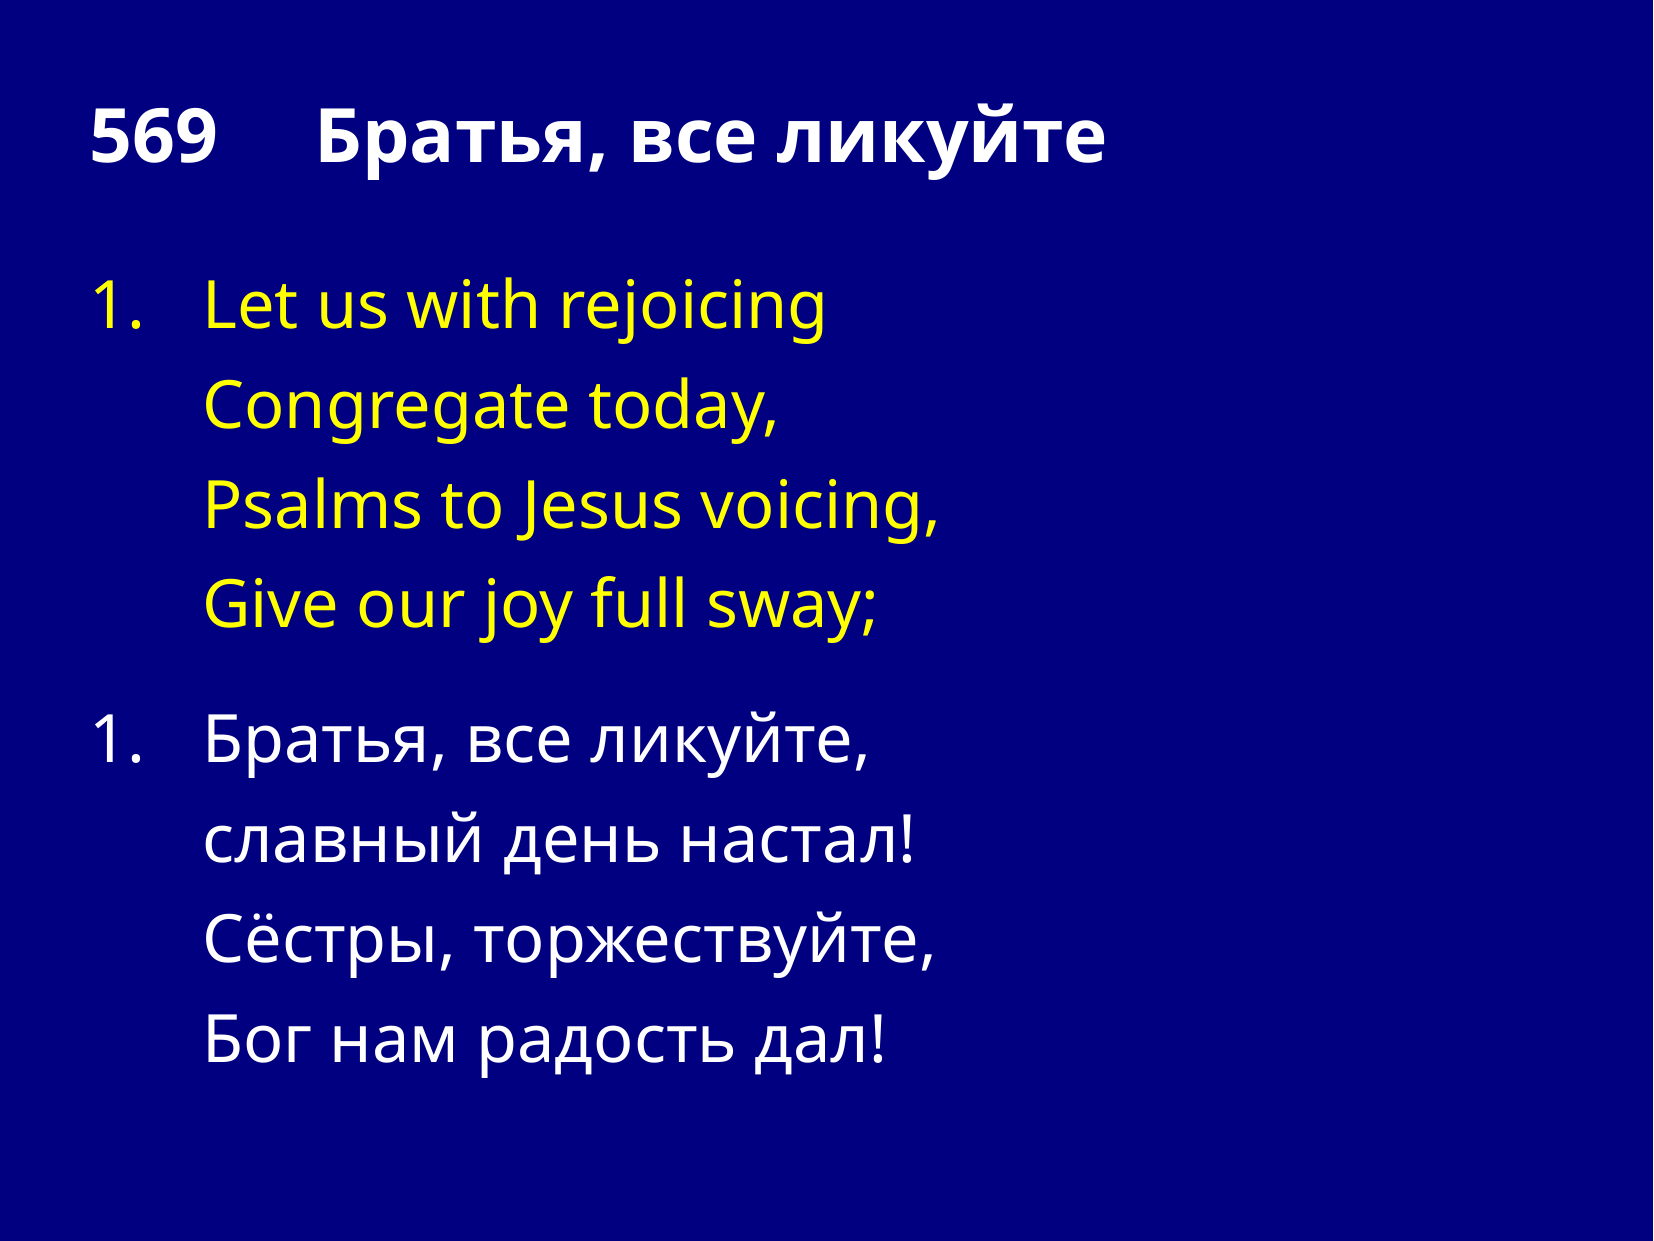

569	Братья, все ликуйте
1.	Let us with rejoicing
	Congregate today,
	Psalms to Jesus voicing,
	Give our joy full sway;
1.	Братья, все ликуйте,
	славный день настал!
	Сёстры, торжествуйте,
	Бог нам радость дал!